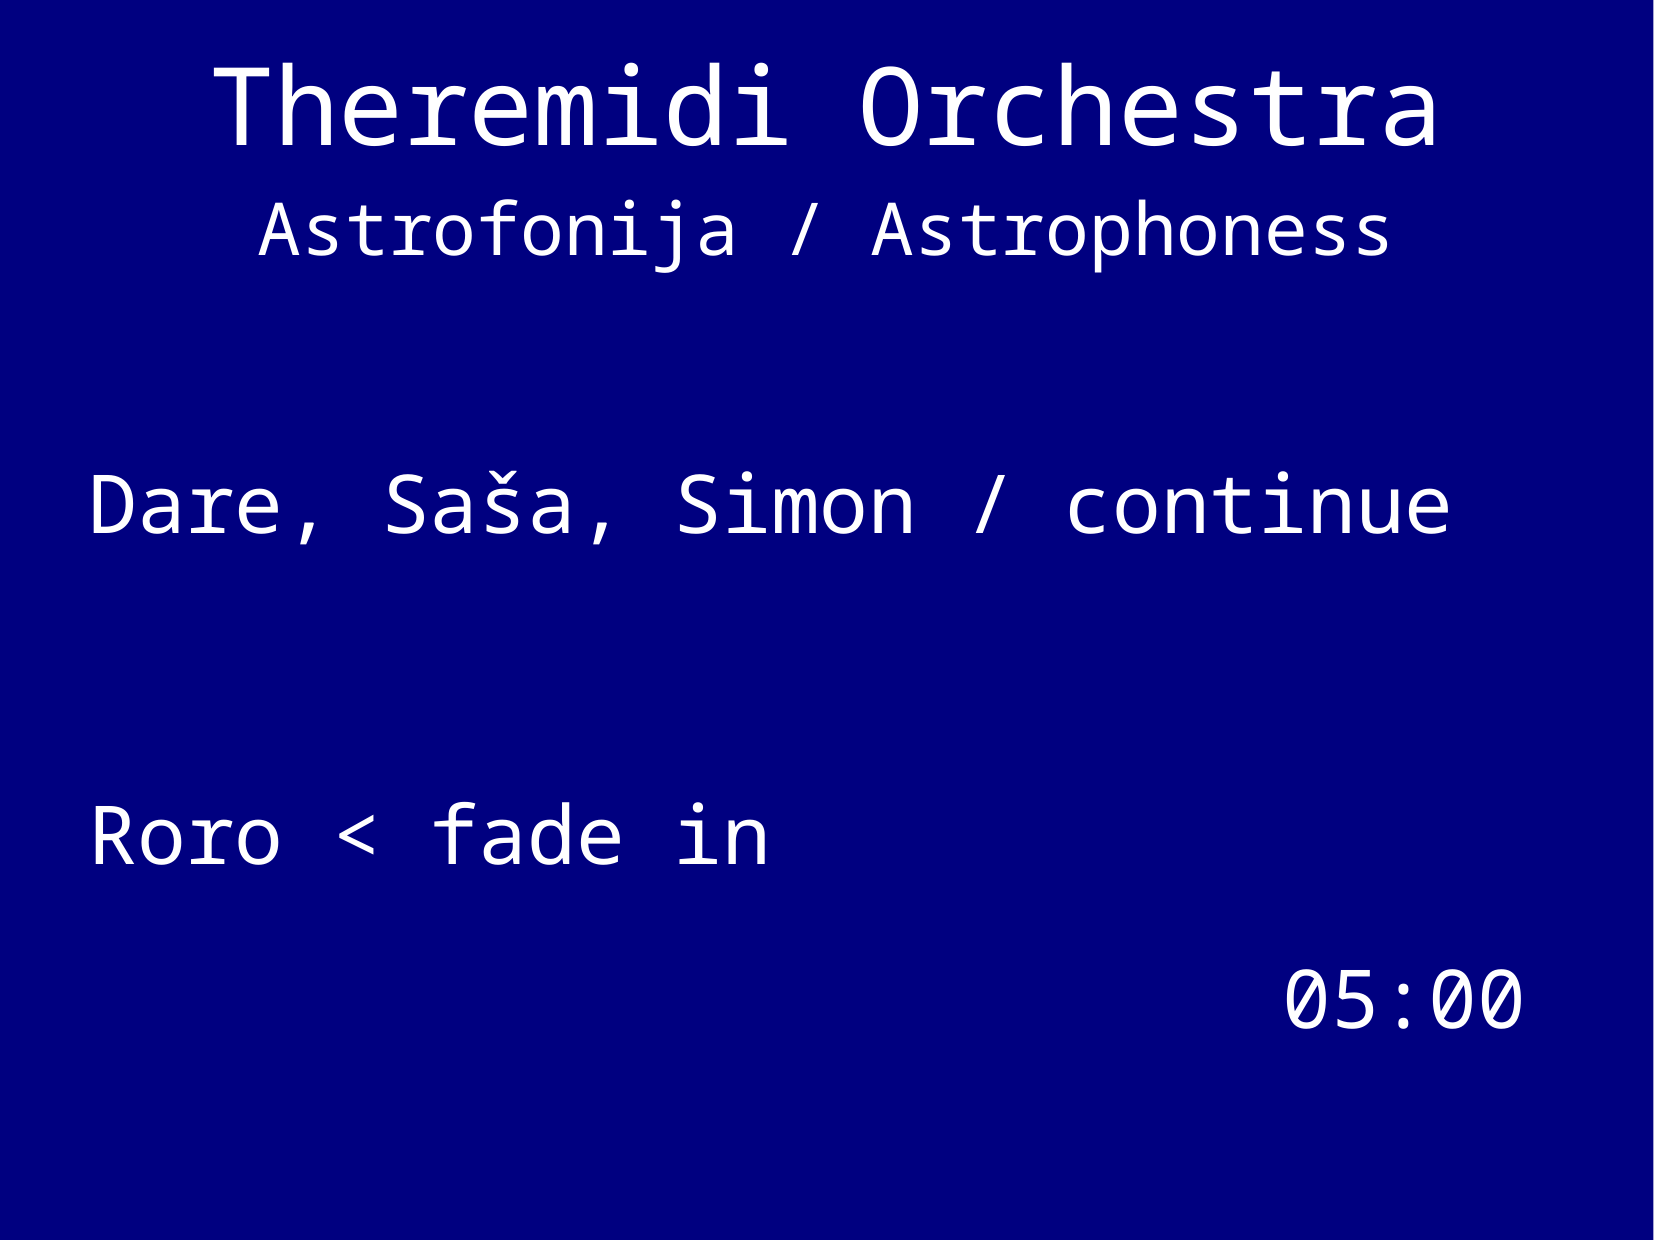

# Theremidi Orchestra Astrofonija / Astrophoness
Dare, Saša, Simon / continue
Roro < fade in
05:00